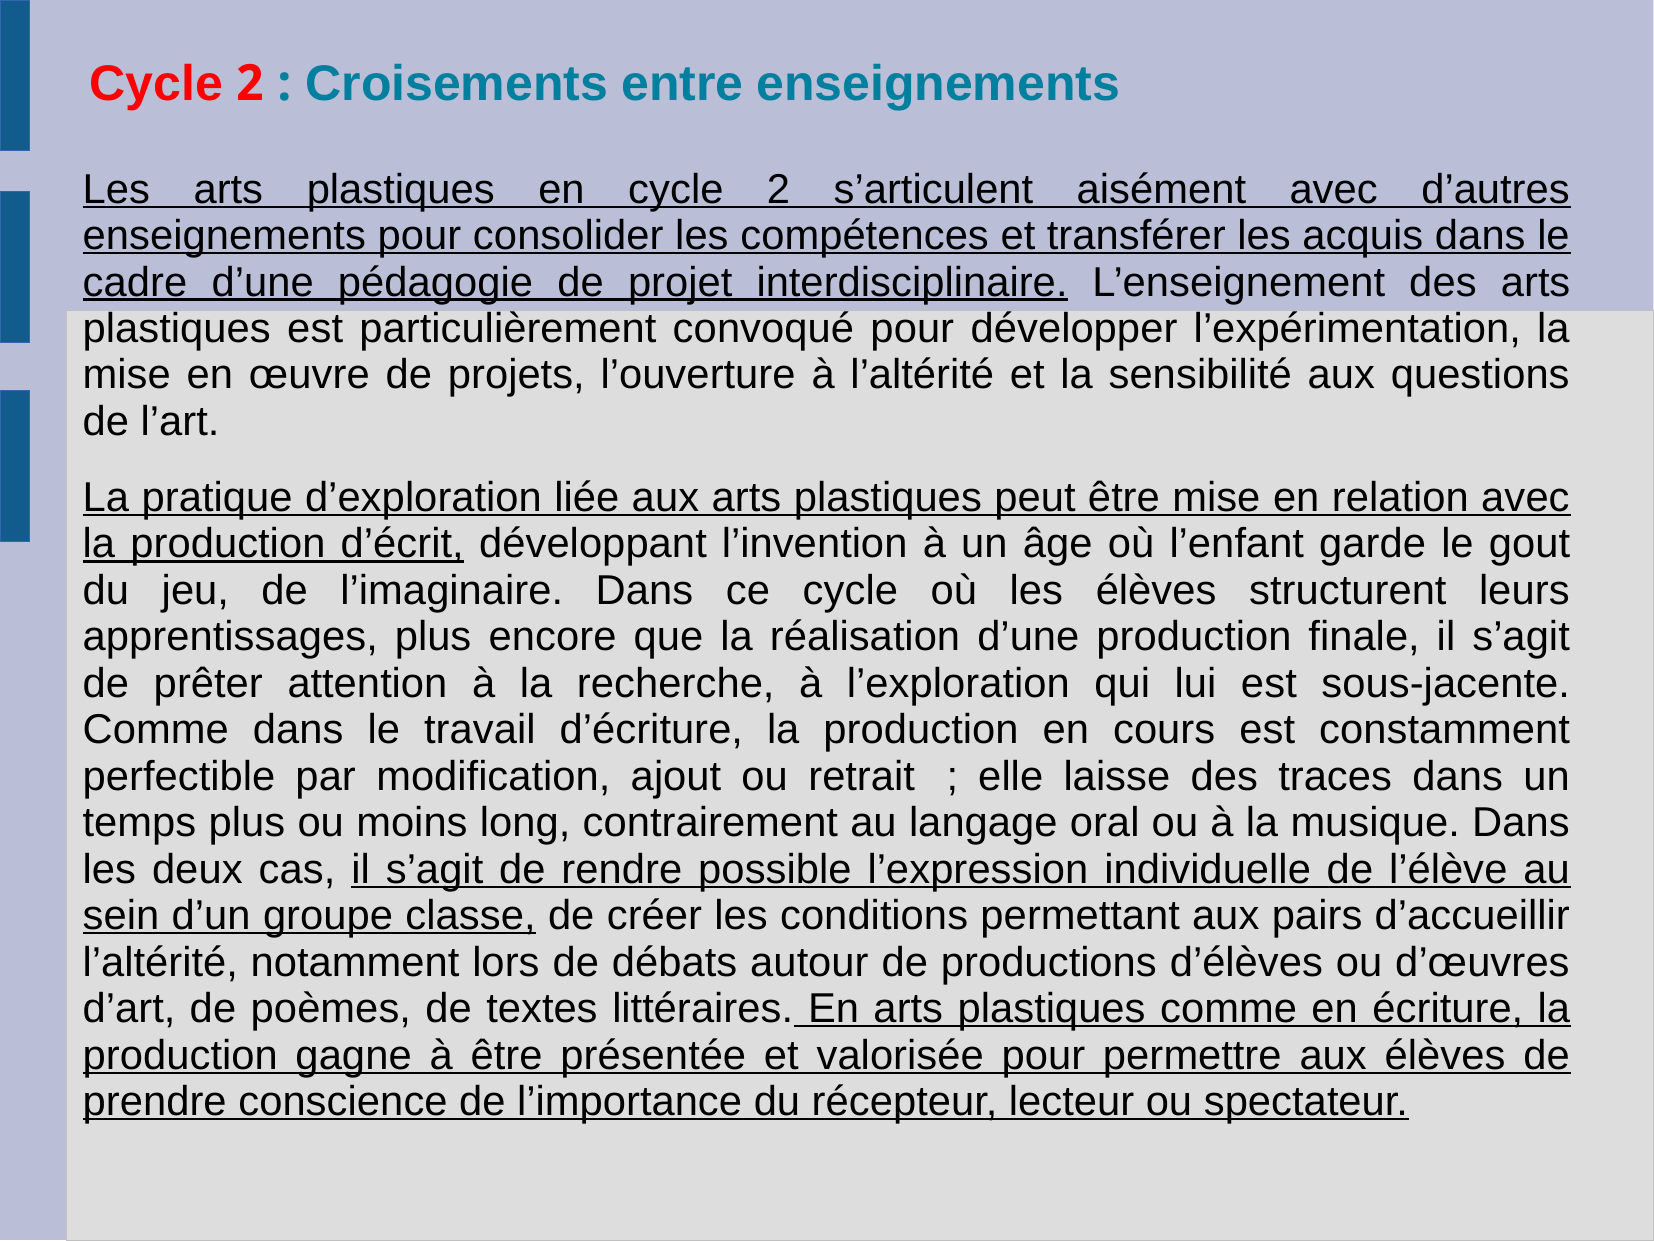

# Cycle 2 : Croisements entre enseignements
Les arts plastiques en cycle 2 s’articulent aisément avec d’autres enseignements pour consolider les compétences et transférer les acquis dans le cadre d’une pédagogie de projet interdisciplinaire. L’enseignement des arts plastiques est particulièrement convoqué pour développer l’expérimentation, la mise en œuvre de projets, l’ouverture à l’altérité et la sensibilité aux questions de l’art.
La pratique d’exploration liée aux arts plastiques peut être mise en relation avec la production d’écrit, développant l’invention à un âge où l’enfant garde le gout du jeu, de l’imaginaire. Dans ce cycle où les élèves structurent leurs apprentissages, plus encore que la réalisation d’une production finale, il s’agit de prêter attention à la recherche, à l’exploration qui lui est sous-jacente. Comme dans le travail d’écriture, la production en cours est constamment perfectible par modification, ajout ou retrait  ; elle laisse des traces dans un temps plus ou moins long, contrairement au langage oral ou à la musique. Dans les deux cas, il s’agit de rendre possible l’expression individuelle de l’élève au sein d’un groupe classe, de créer les conditions permettant aux pairs d’accueillir l’altérité, notamment lors de débats autour de productions d’élèves ou d’œuvres d’art, de poèmes, de textes littéraires. En arts plastiques comme en écriture, la production gagne à être présentée et valorisée pour permettre aux élèves de prendre conscience de l’importance du récepteur, lecteur ou spectateur.